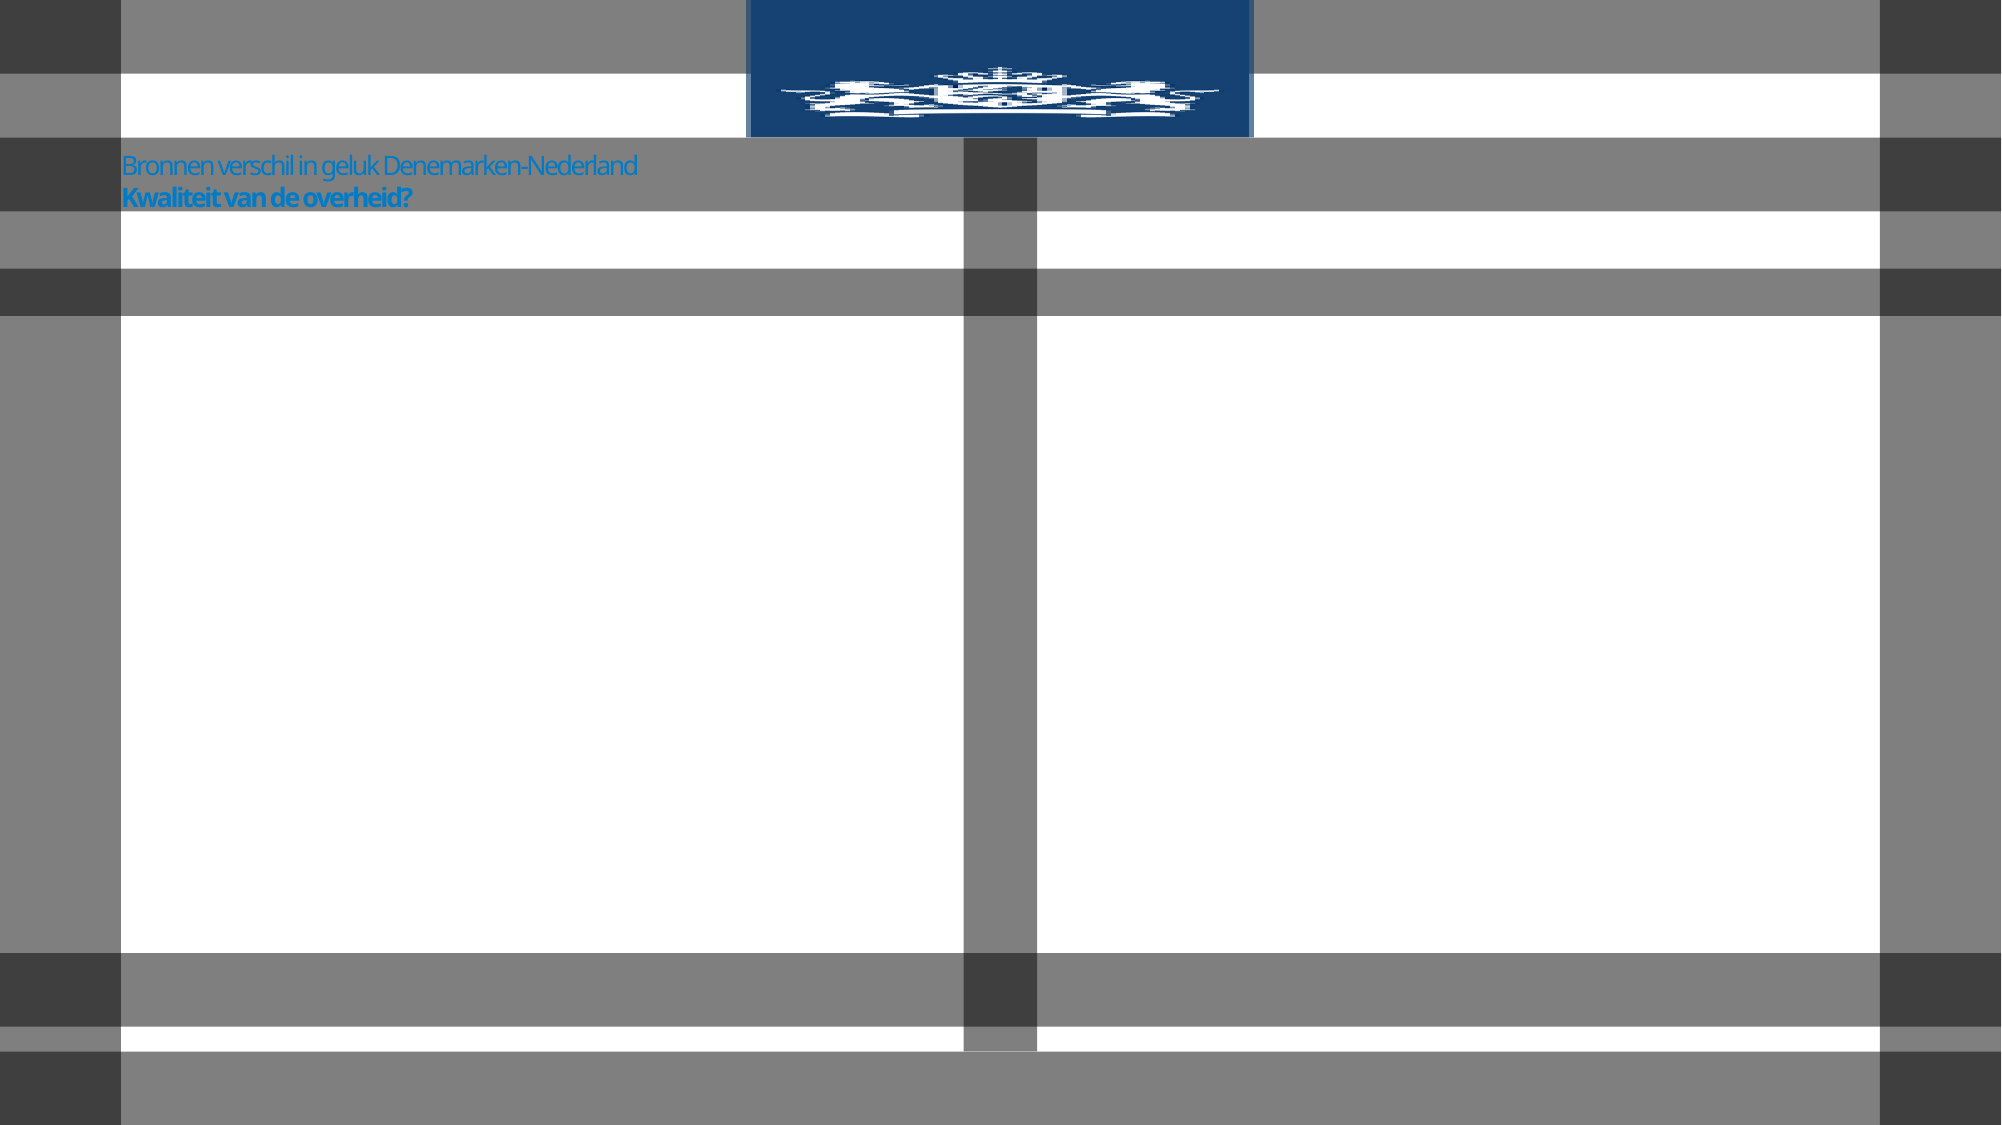

# Bronnen verschil in geluk Denemarken-Nederland Kwaliteit van de overheid?